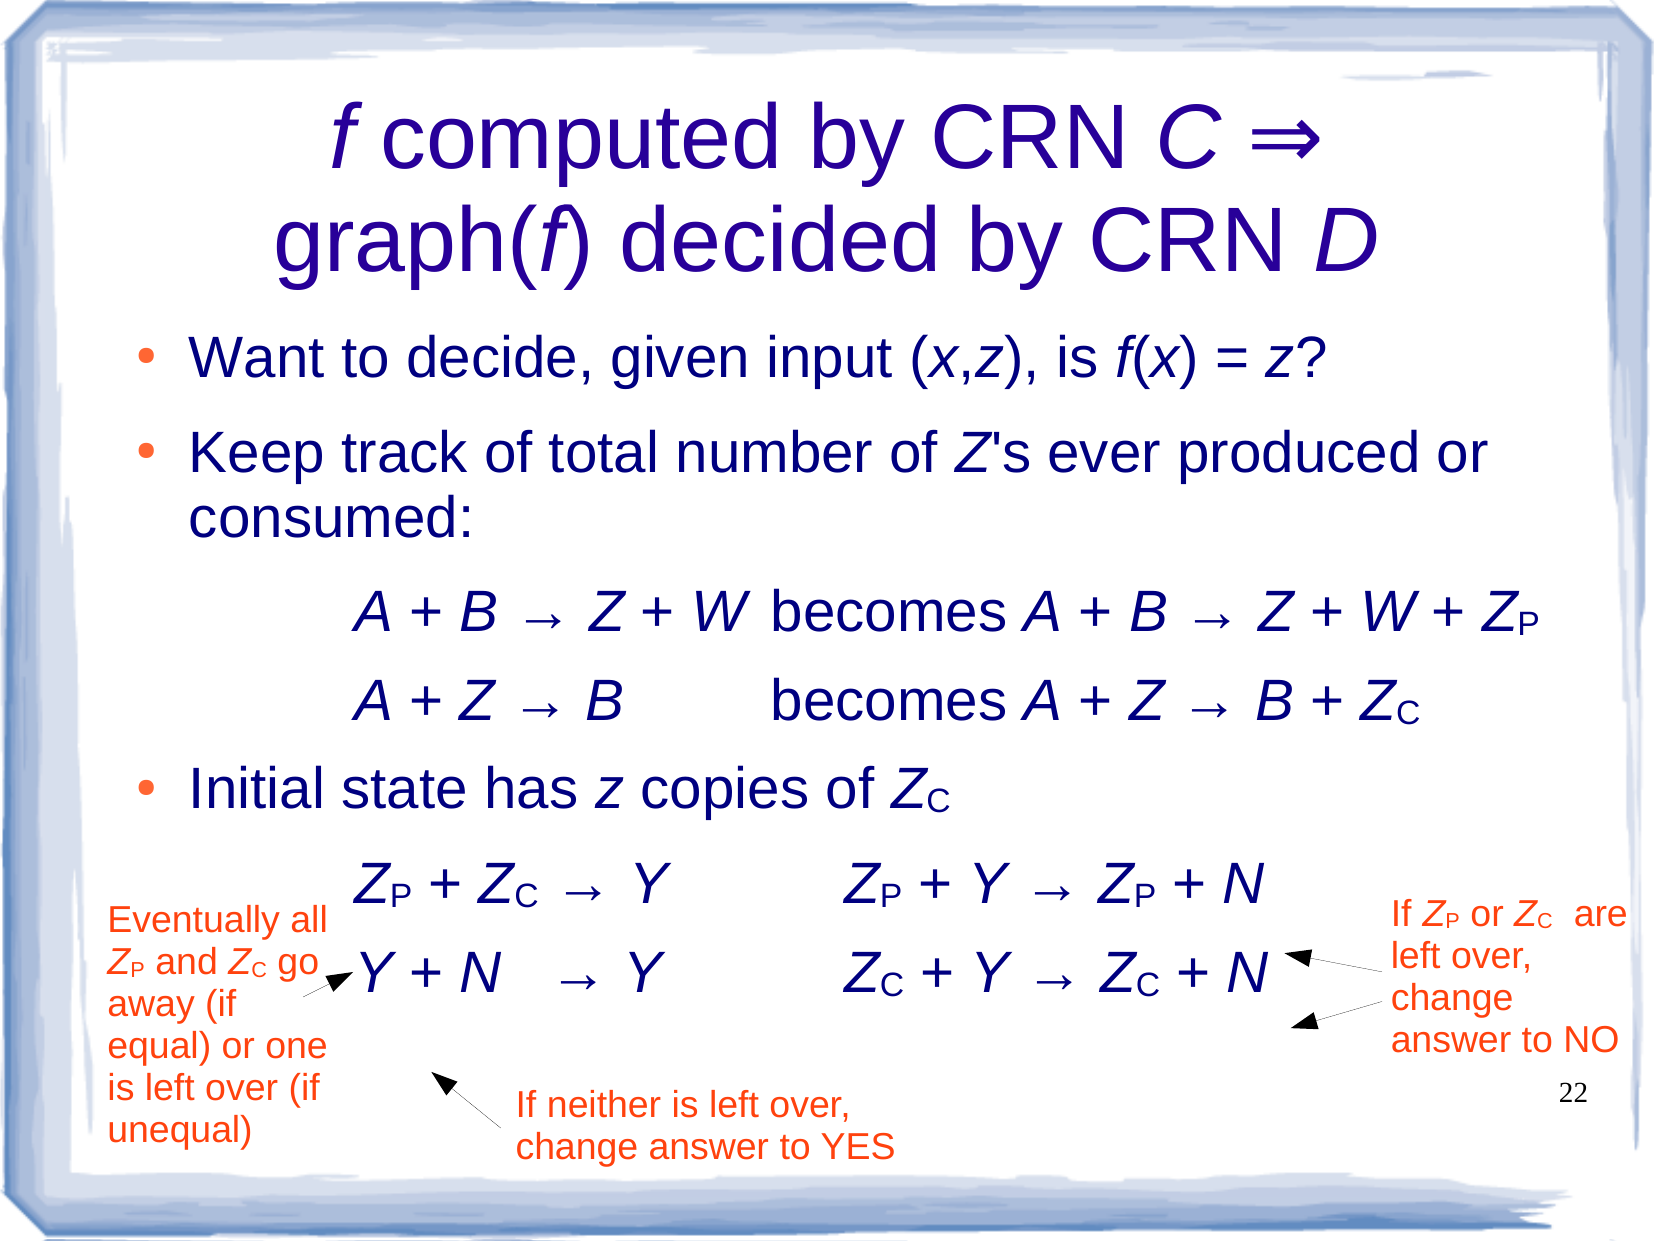

# f computed by CRN C ⇒ graph(f) decided by CRN D
Want to decide, given input (x,z), is f(x) = z?
Keep track of total number of Z's ever produced or consumed:
A + B → Z + W 	becomes A + B → Z + W + ZP
A + Z → B 		becomes A + Z → B + ZC
Initial state has z copies of ZC
ZP + ZC → Y			ZP + Y → ZP + N
Y + N 	→ Y 			ZC + Y → ZC + N
If ZP or ZC are left over, change answer to NO
Eventually all ZP and ZC go away (if equal) or one is left over (if unequal)
If neither is left over, change answer to YES
22